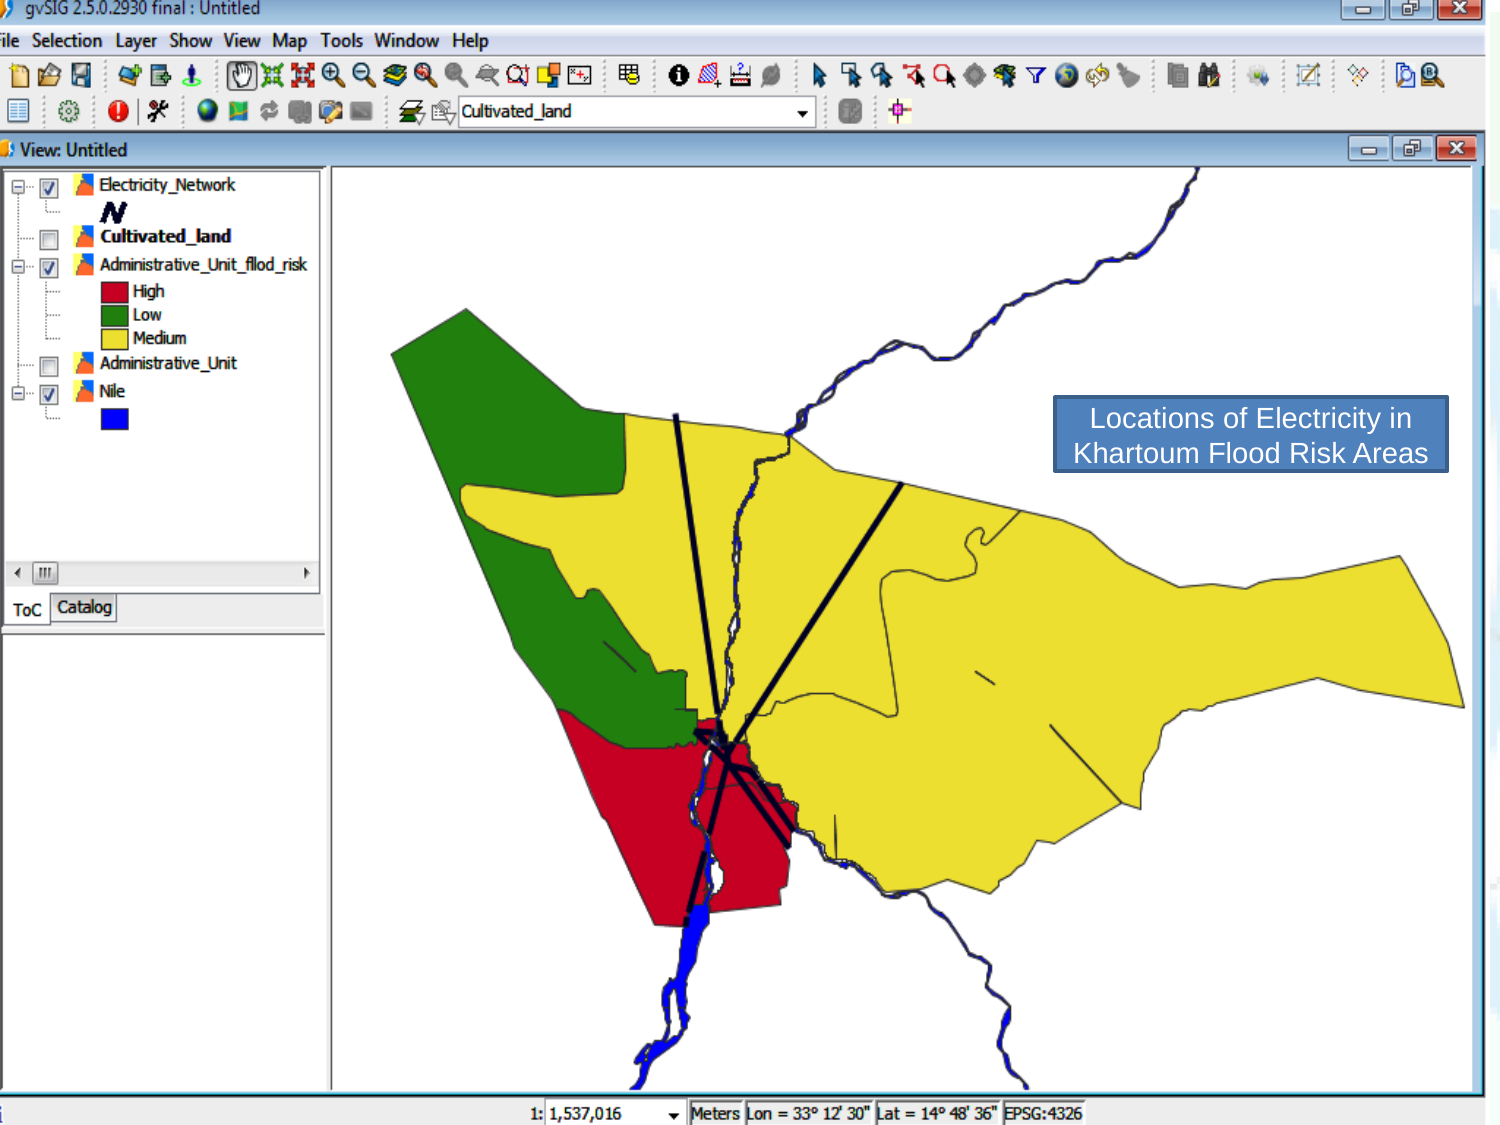

Locations of Electricity in Khartoum Flood Risk Areas